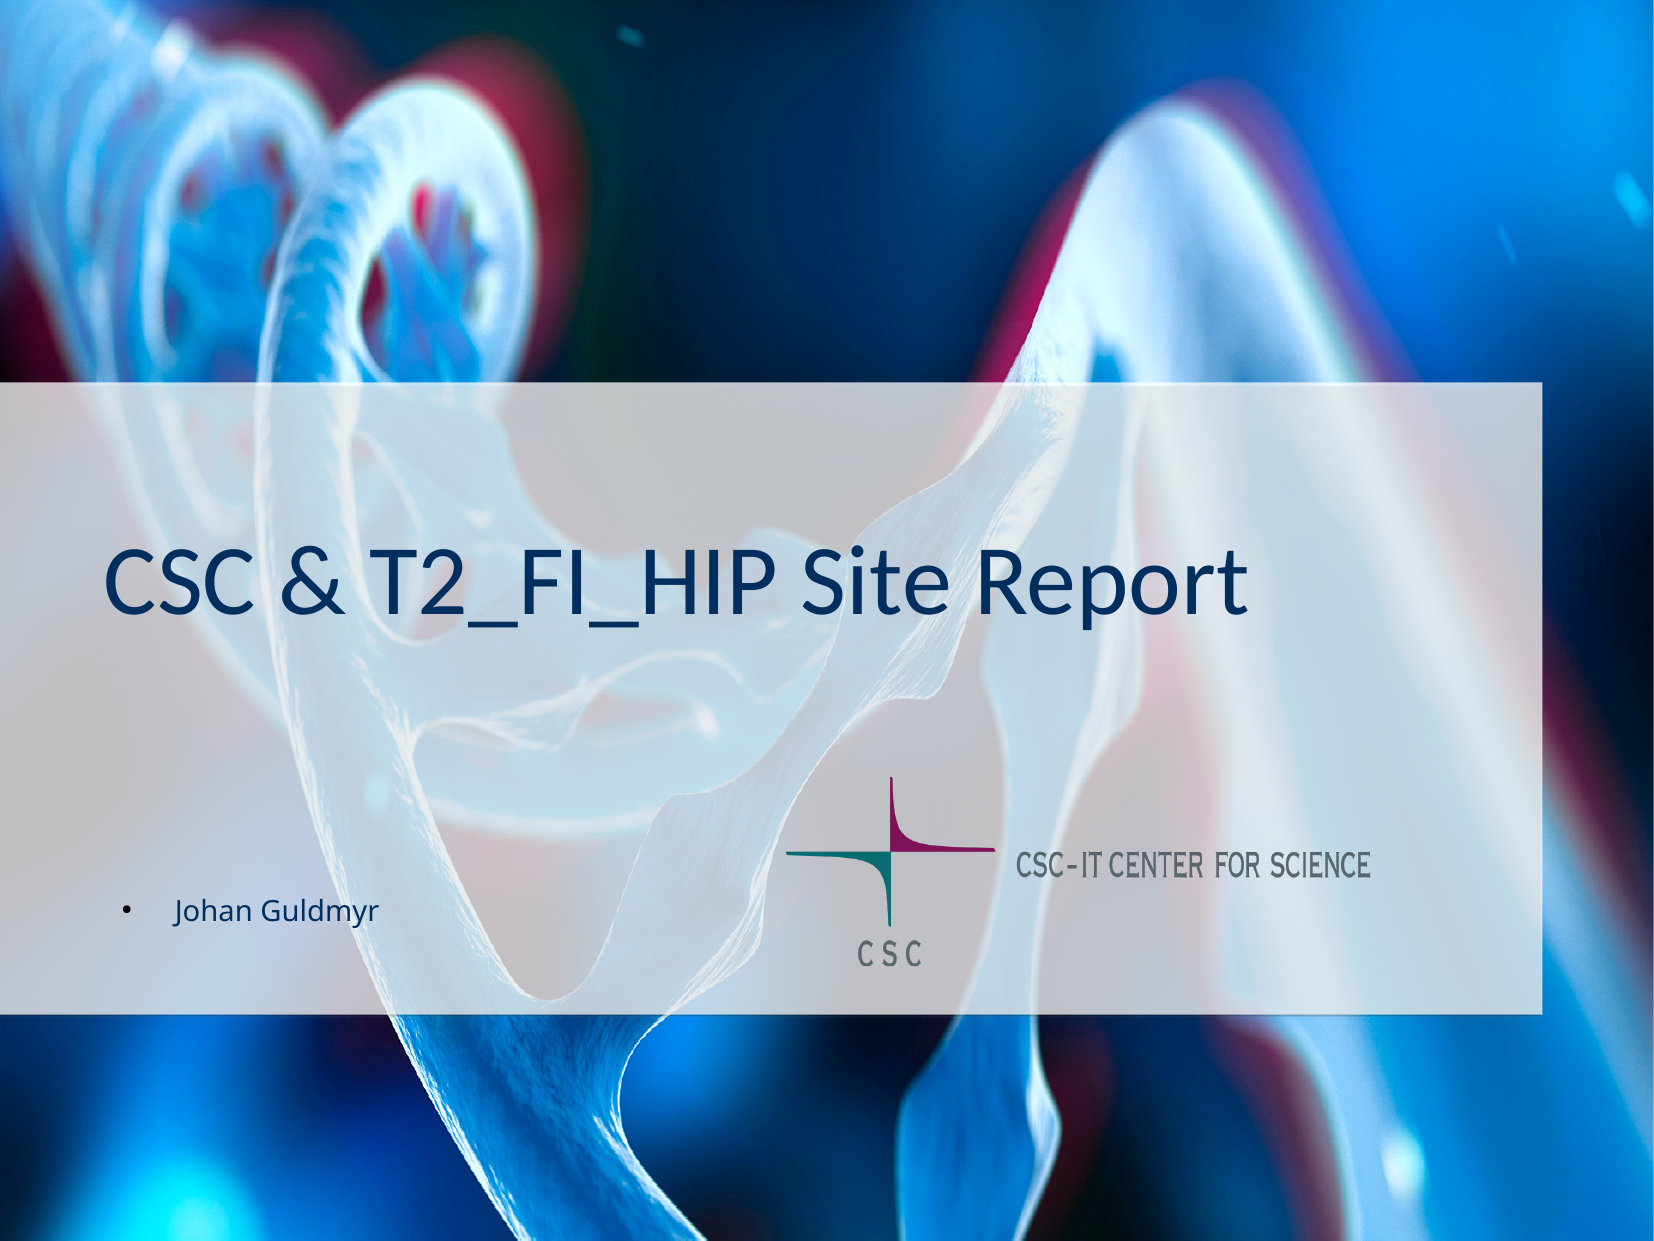

# CSC & T2_FI_HIP Site Report
Johan Guldmyr